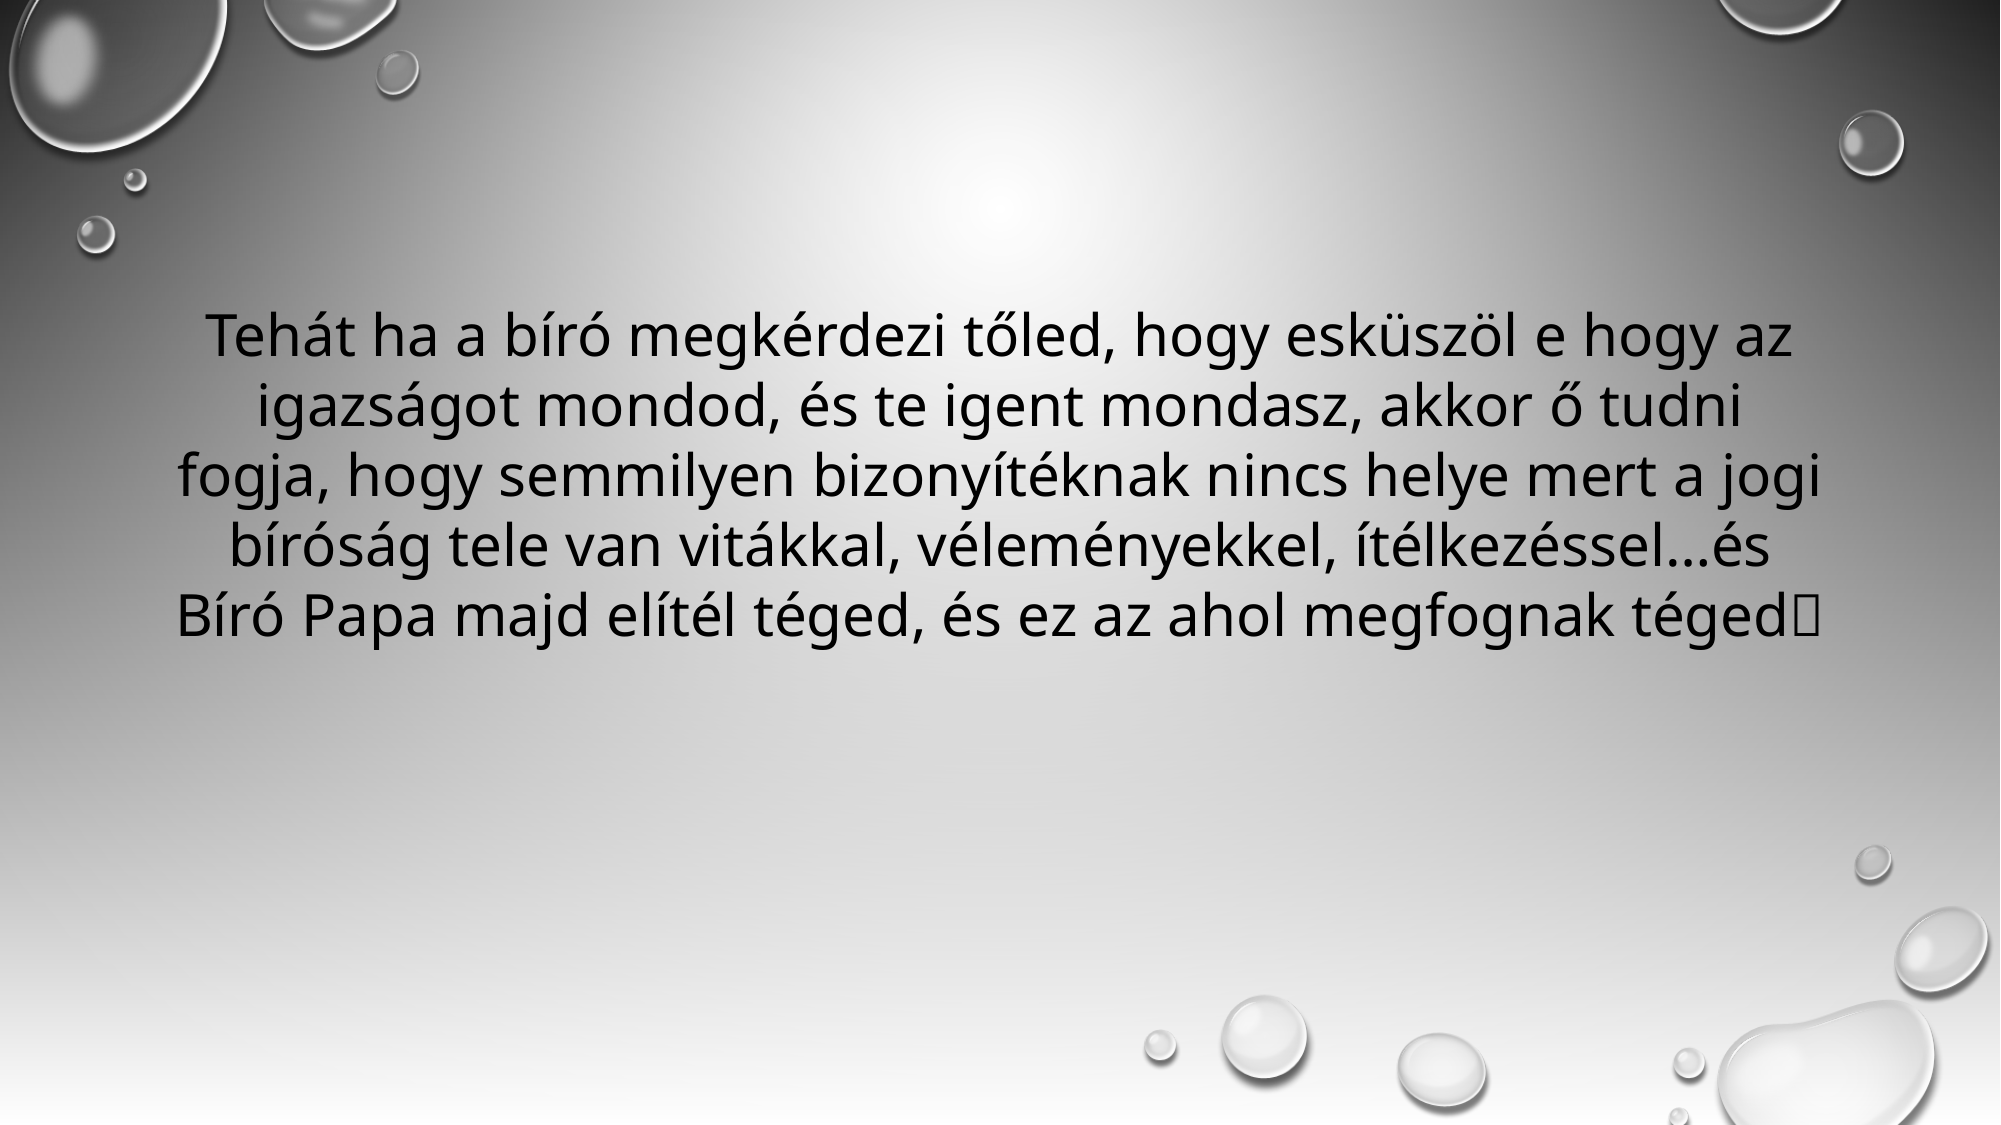

Tehát ha a bíró megkérdezi tőled, hogy esküszöl e hogy az igazságot mondod, és te igent mondasz, akkor ő tudni fogja, hogy semmilyen bizonyítéknak nincs helye mert a jogi bíróság tele van vitákkal, véleményekkel, ítélkezéssel…és Bíró Papa majd elítél téged, és ez az ahol megfognak téged